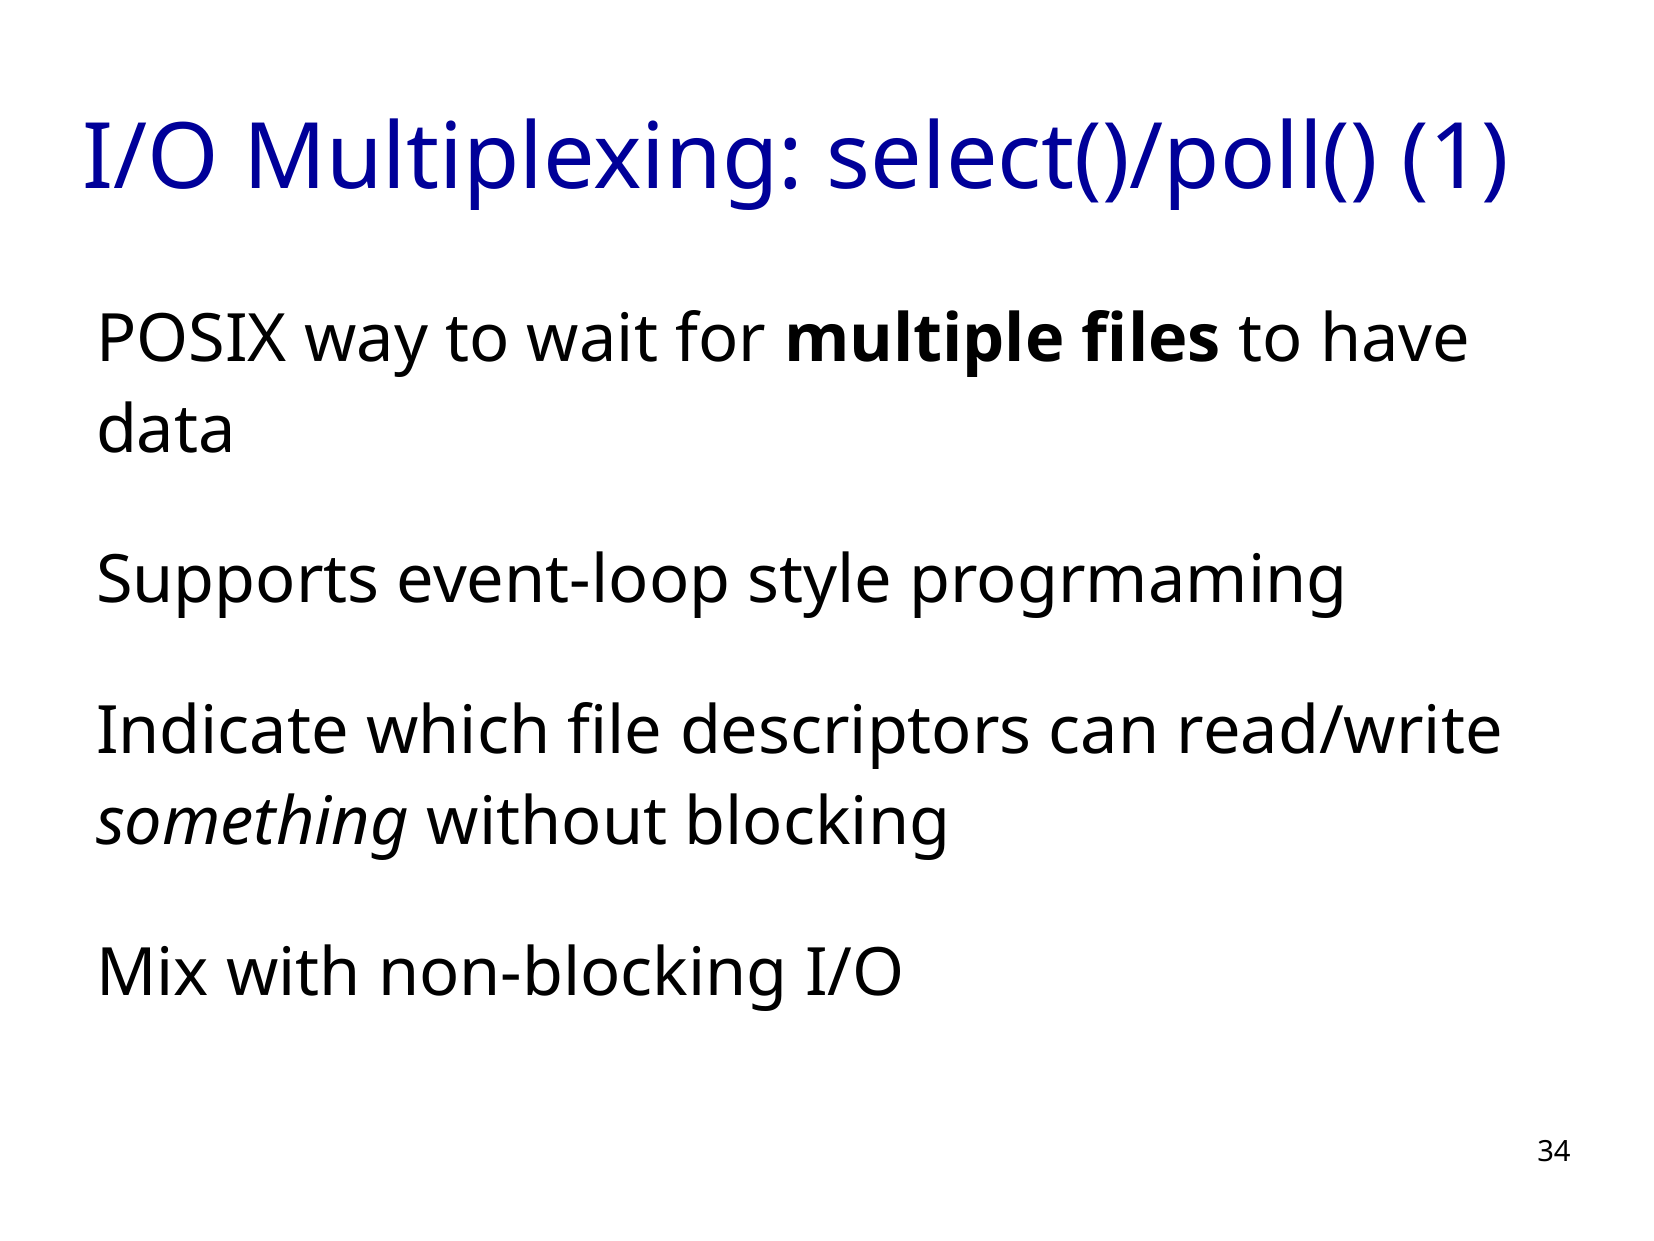

# I/O Multiplexing: select()/poll() (1)
POSIX way to wait for multiple files to have data
Supports event-loop style progrmaming
Indicate which file descriptors can read/write something without blocking
Mix with non-blocking I/O
34